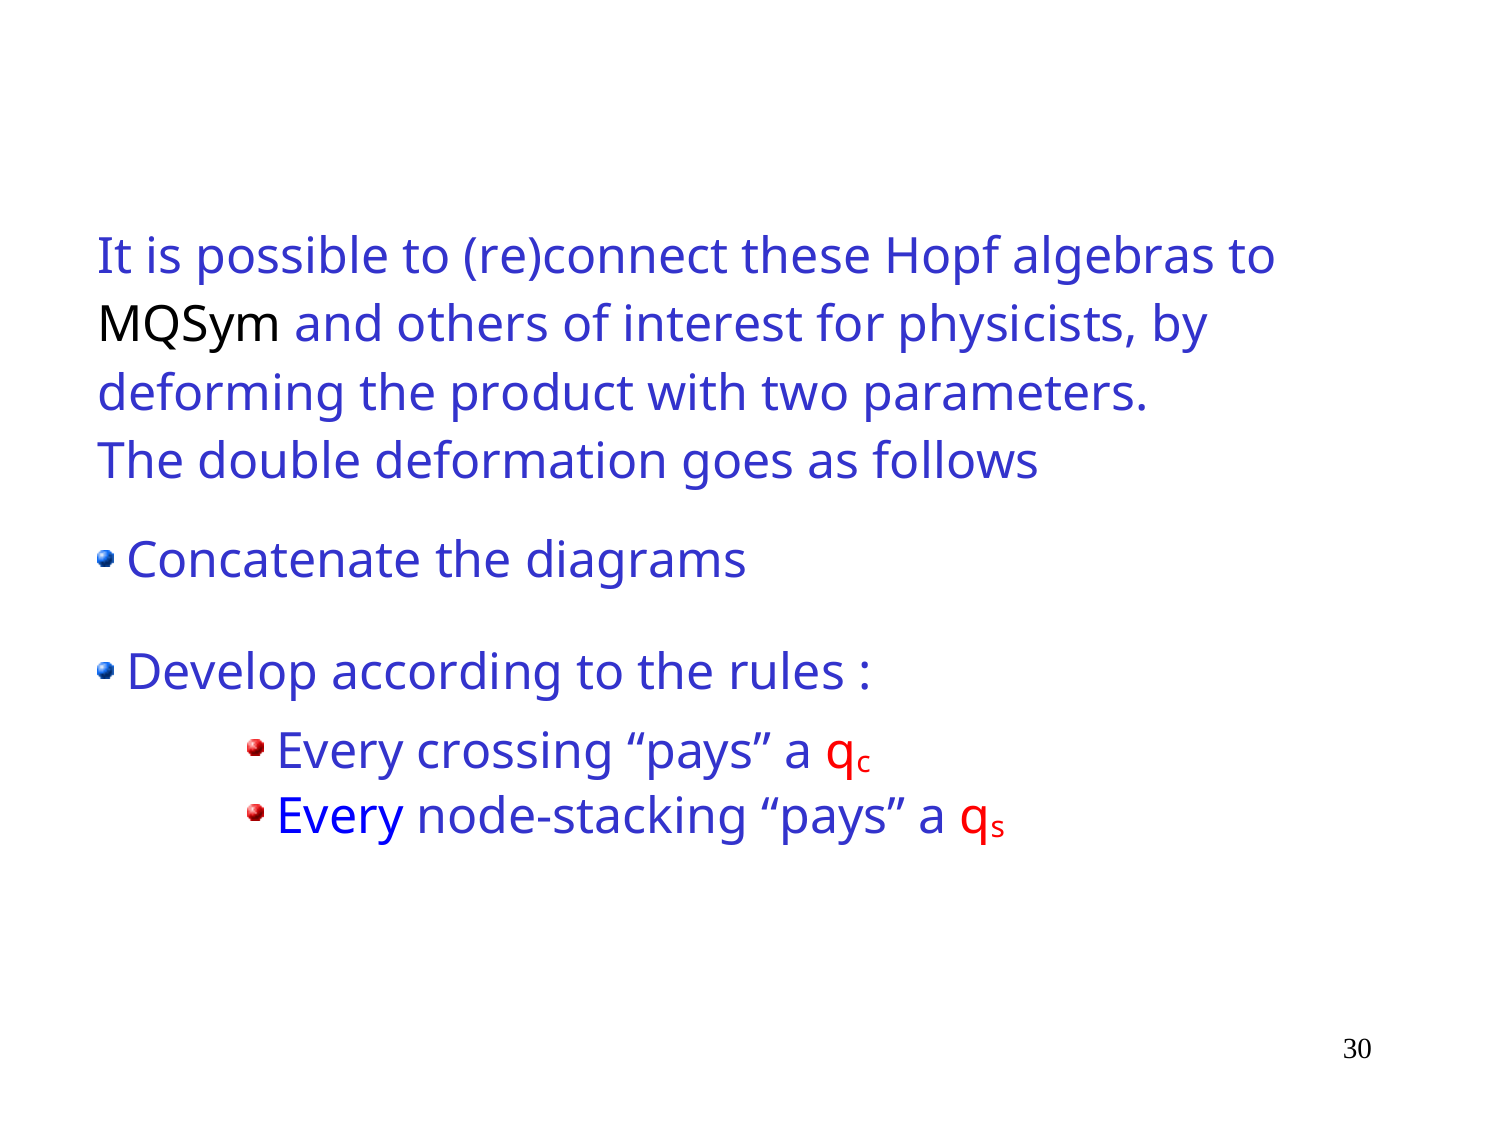

It is possible to (re)connect these Hopf algebras to MQSym and others of interest for physicists, by deforming the product with two parameters.
The double deformation goes as follows
 Concatenate the diagrams
 Develop according to the rules :
 Every crossing “pays” a qc
 Every node-stacking “pays” a qs
30